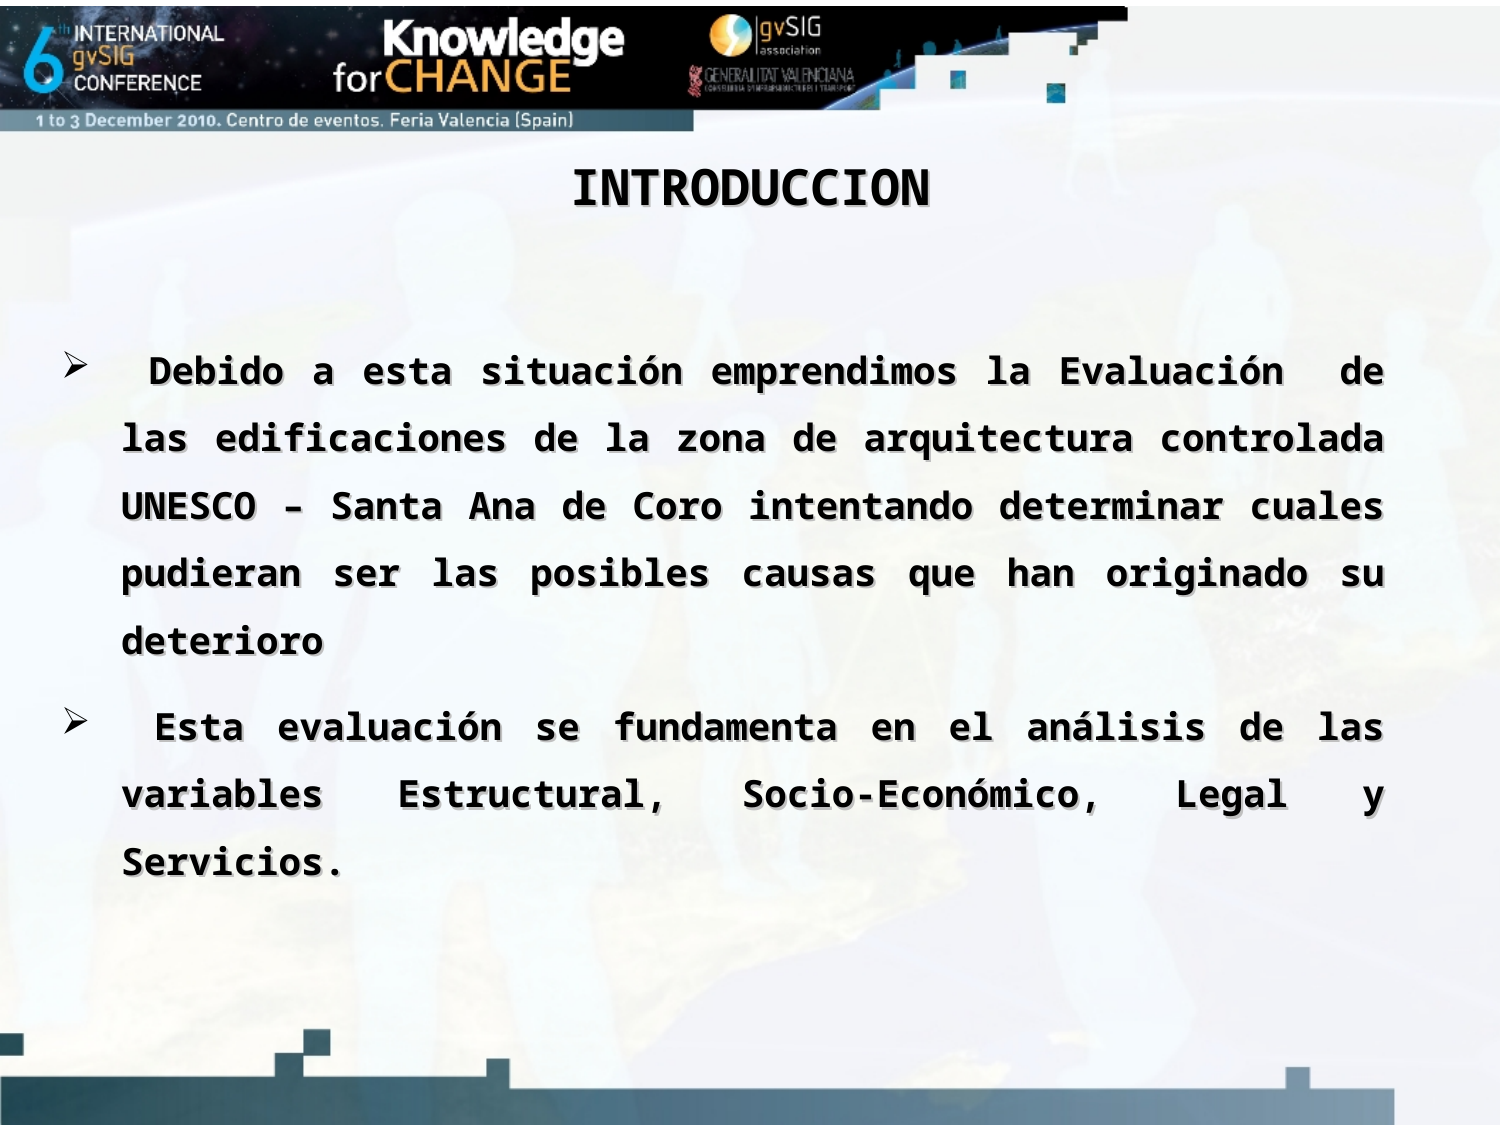

INTRODUCCION
 Debido a esta situación emprendimos la Evaluación de las edificaciones de la zona de arquitectura controlada UNESCO – Santa Ana de Coro intentando determinar cuales pudieran ser las posibles causas que han originado su deterioro
 Esta evaluación se fundamenta en el análisis de las variables Estructural, Socio-Económico, Legal y Servicios.